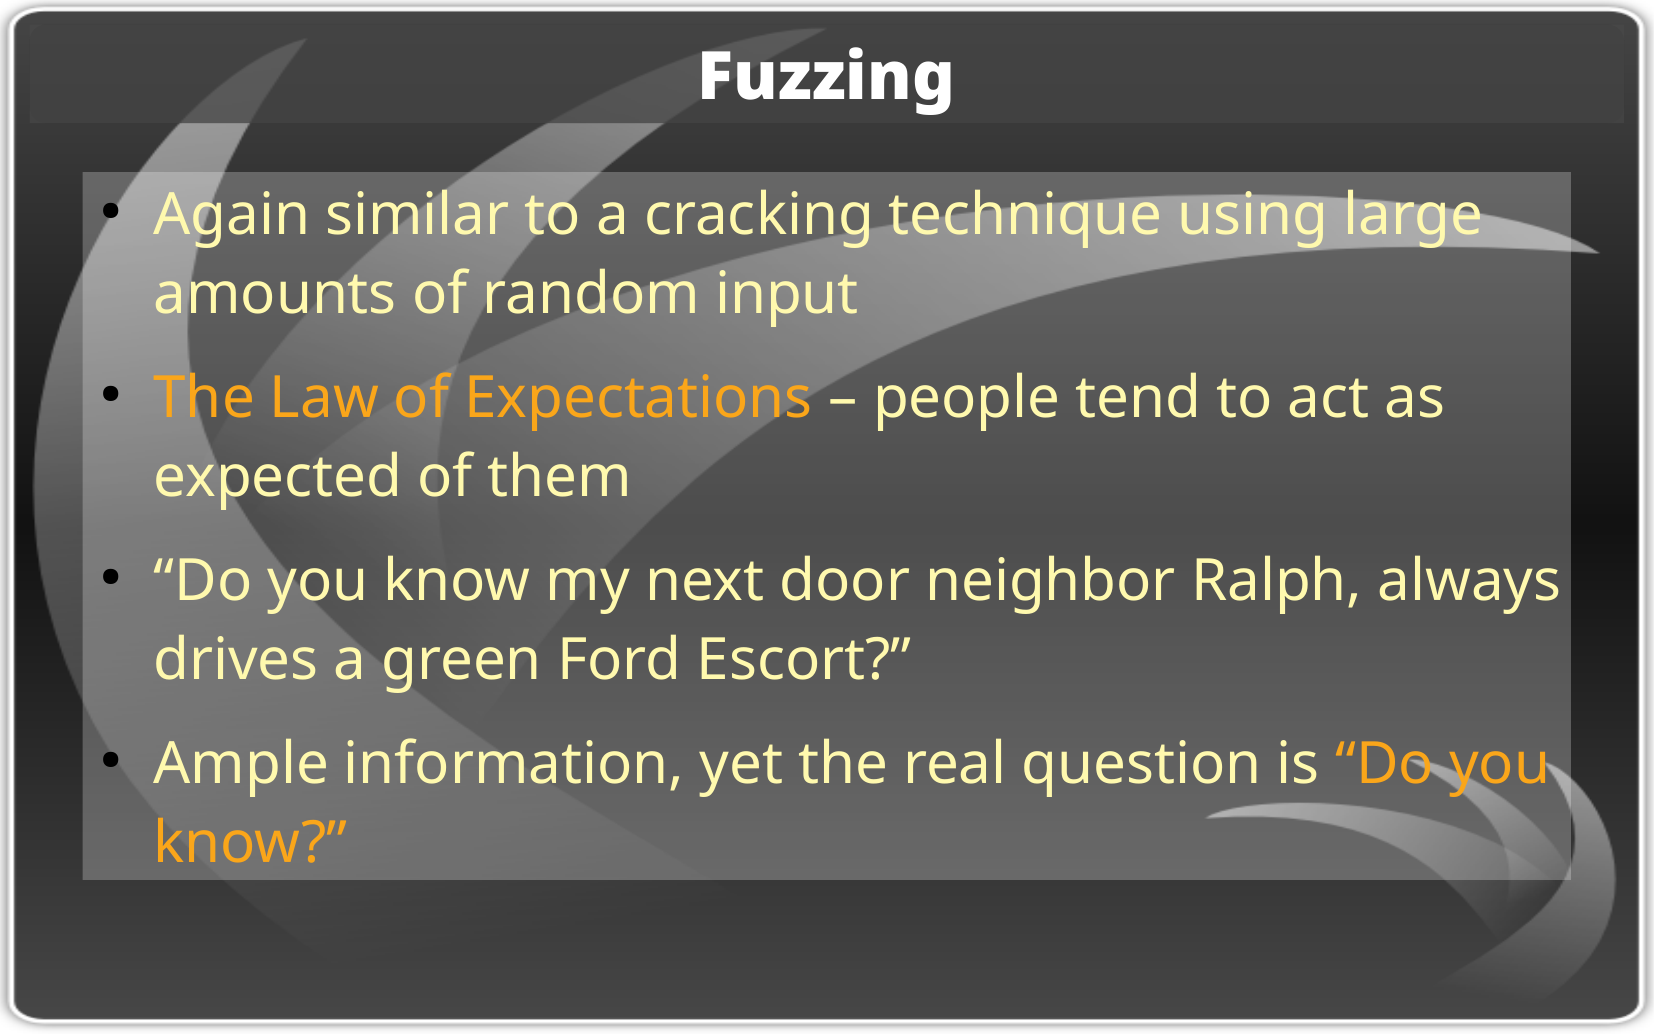

# Fuzzing
Again similar to a cracking technique using large amounts of random input
The Law of Expectations – people tend to act as expected of them
“Do you know my next door neighbor Ralph, always drives a green Ford Escort?”
Ample information, yet the real question is “Do you know?”